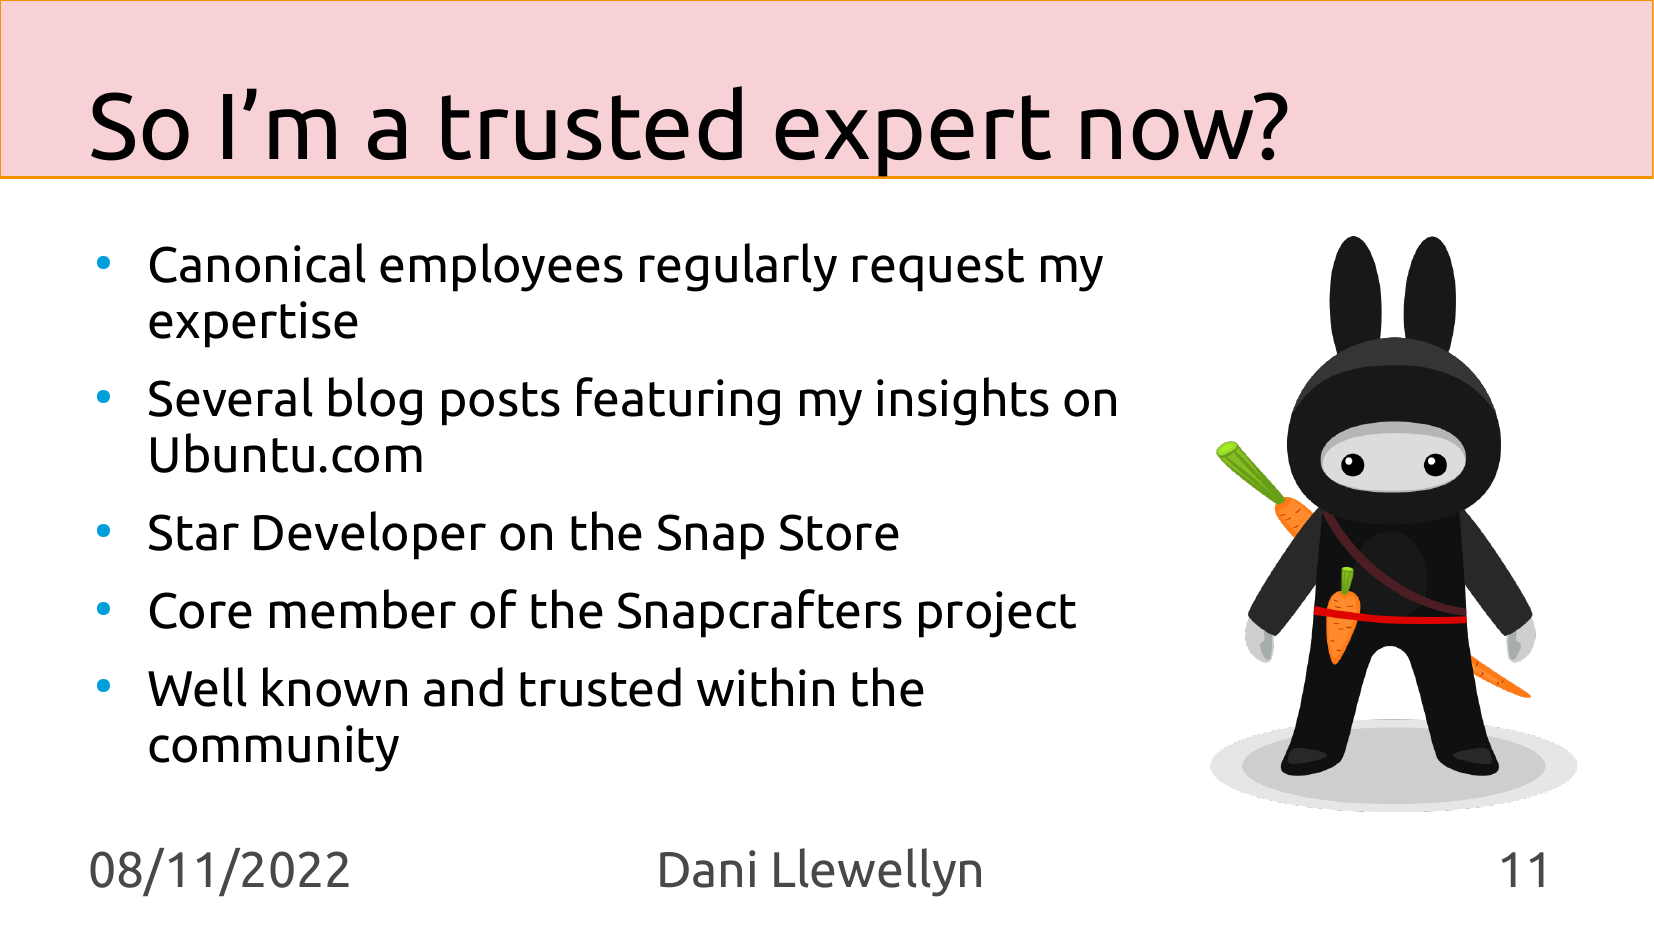

# So I’m a trusted expert now?
Canonical employees regularly request my expertise
Several blog posts featuring my insights on Ubuntu.com
Star Developer on the Snap Store
Core member of the Snapcrafters project
Well known and trusted within the community
08/11/2022
Dani Llewellyn
11